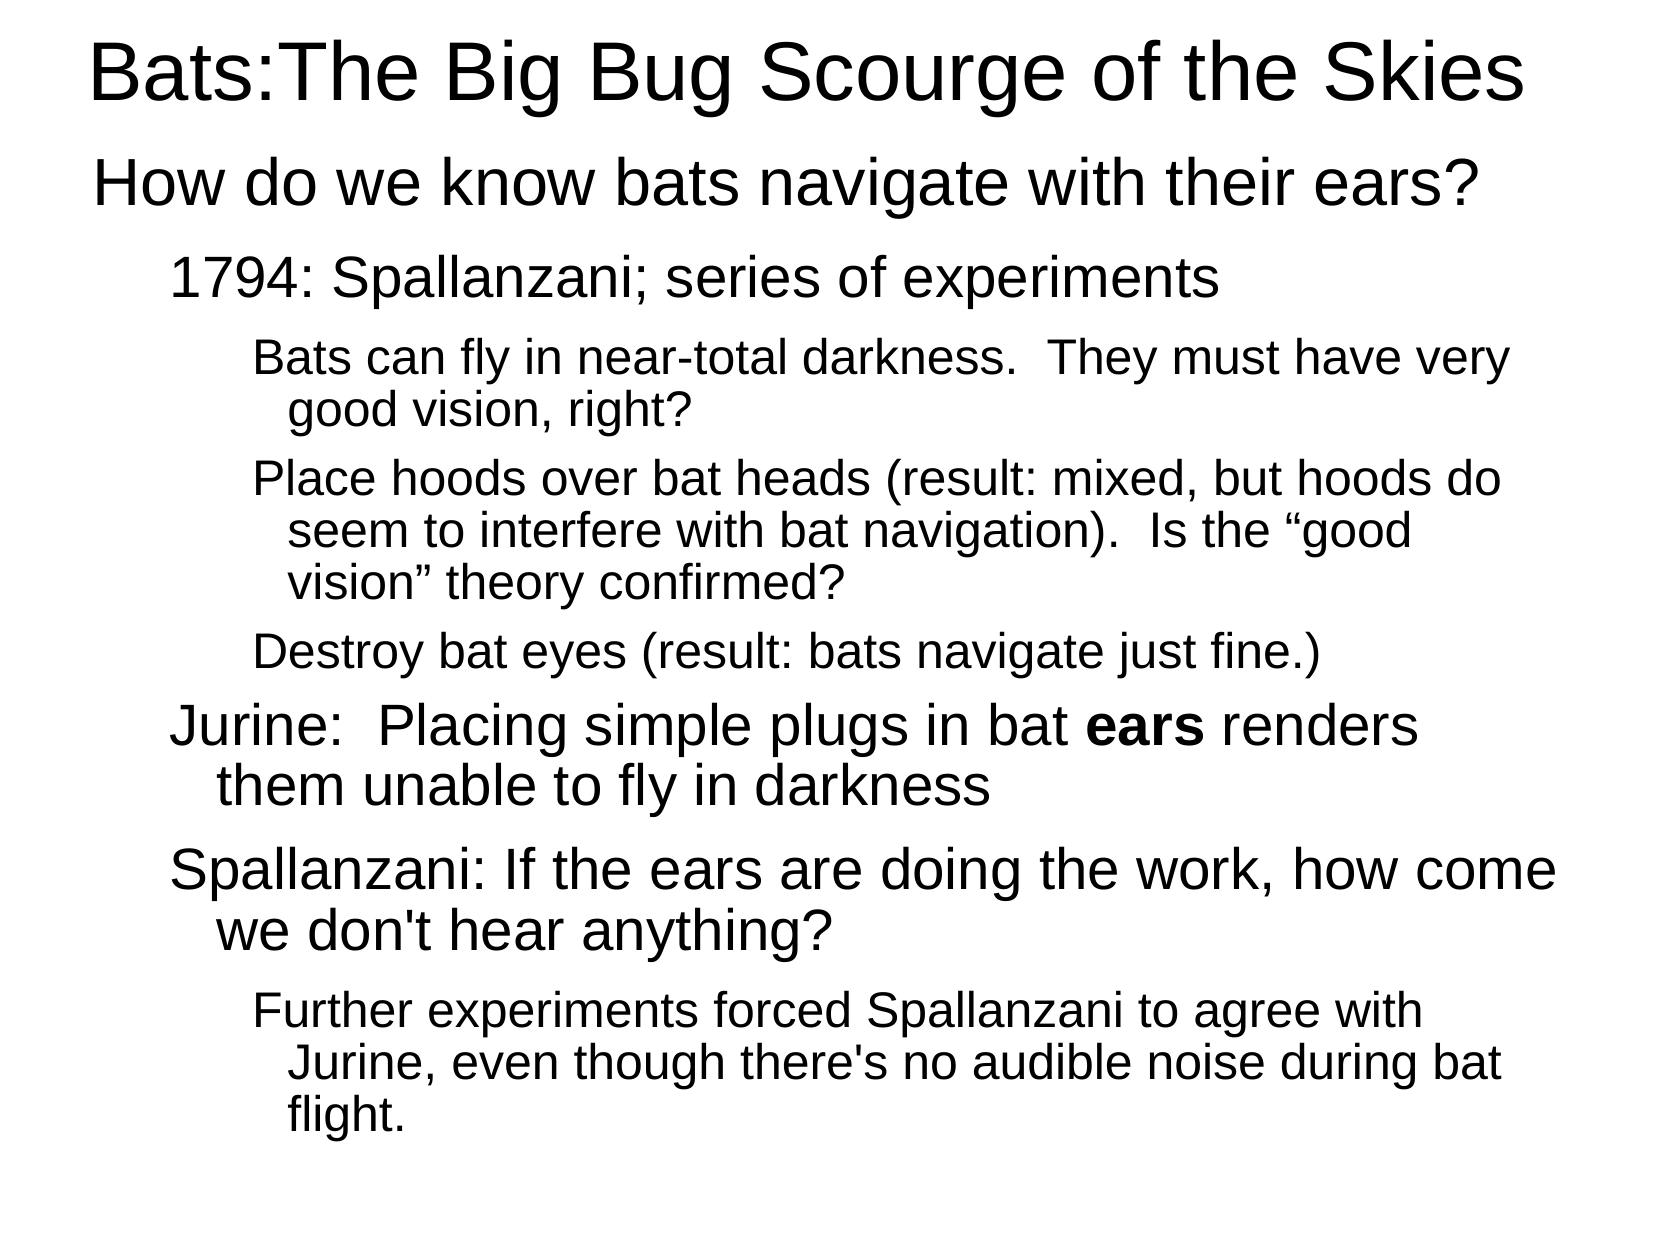

# Bats:The Big Bug Scourge of the Skies
How do we know bats navigate with their ears?
1794: Spallanzani; series of experiments
Bats can fly in near-total darkness. They must have very good vision, right?
Place hoods over bat heads (result: mixed, but hoods do seem to interfere with bat navigation). Is the “good vision” theory confirmed?
Destroy bat eyes (result: bats navigate just fine.)
Jurine: Placing simple plugs in bat ears renders them unable to fly in darkness
Spallanzani: If the ears are doing the work, how come we don't hear anything?
Further experiments forced Spallanzani to agree with Jurine, even though there's no audible noise during bat flight.